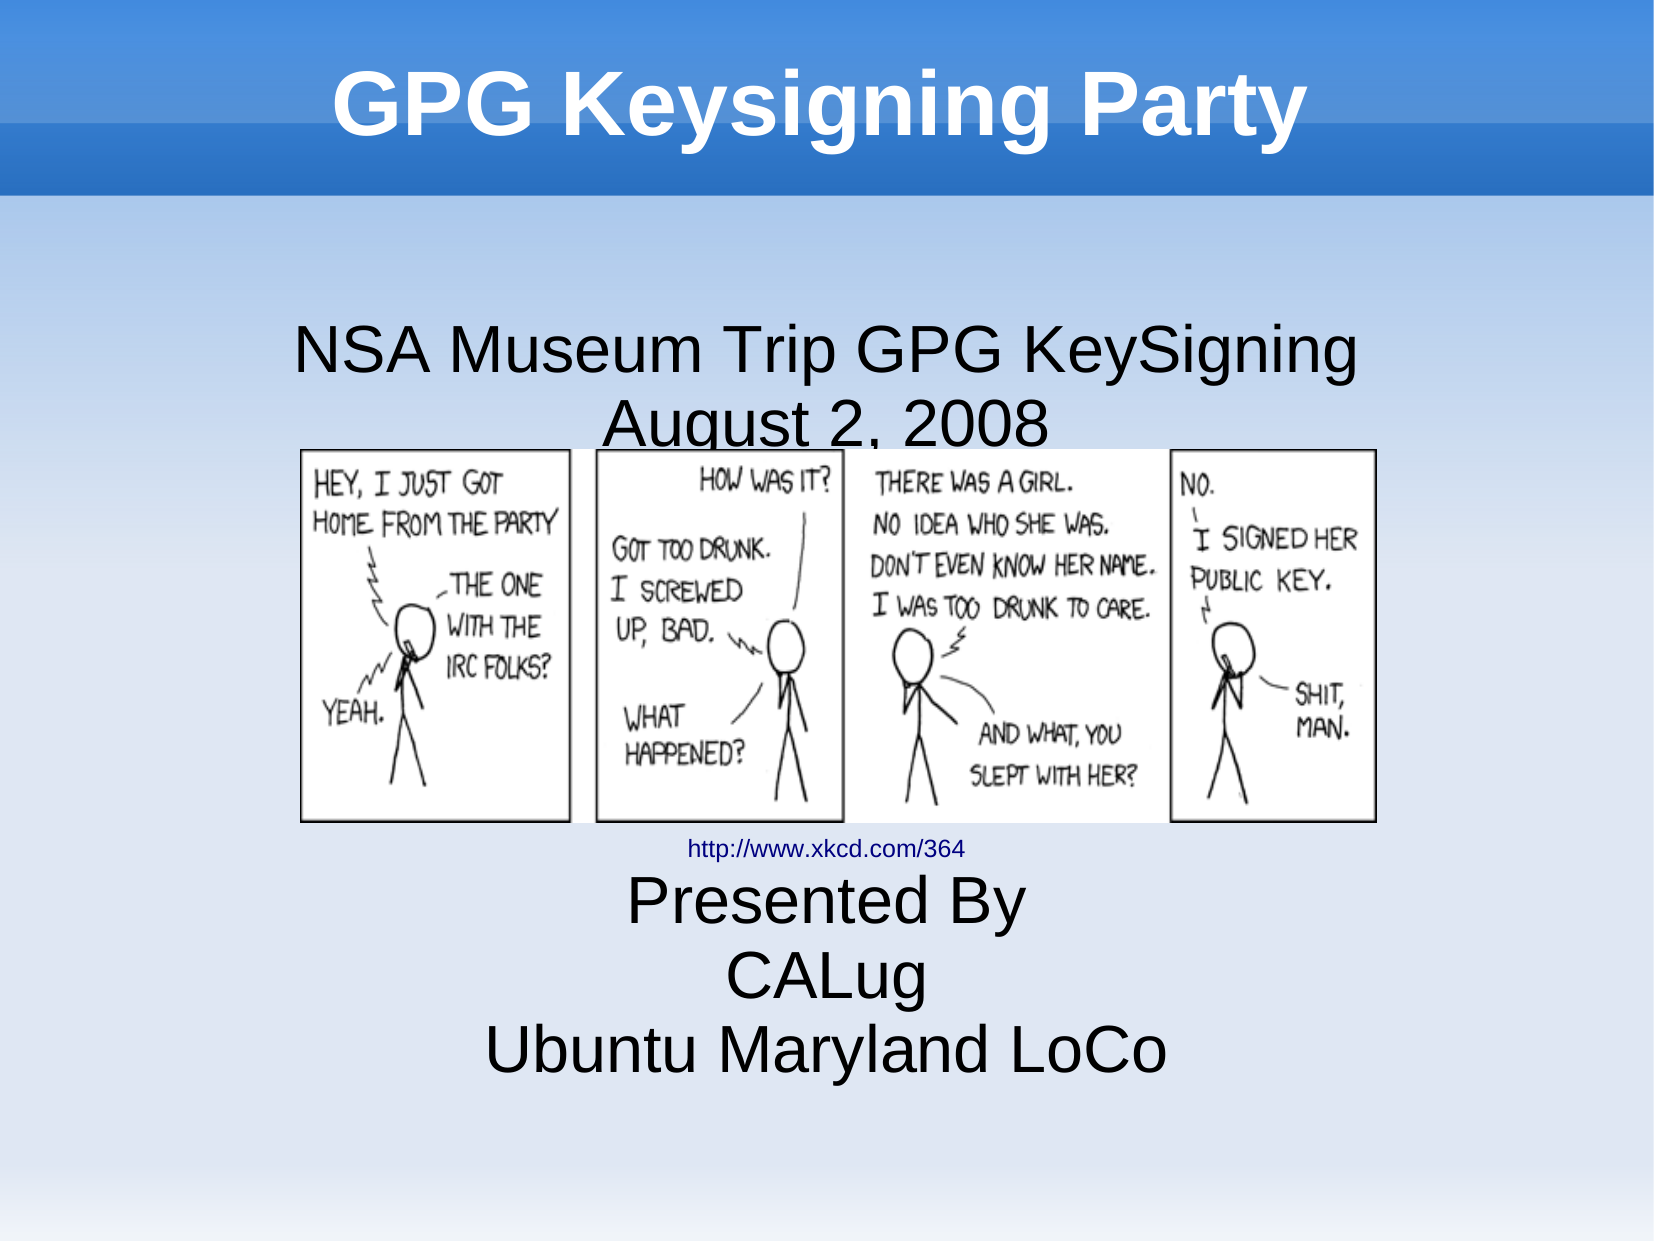

# GPG Keysigning Party
NSA Museum Trip GPG KeySigning
August 2, 2008
http://www.xkcd.com/364
Presented By
CALug
Ubuntu Maryland LoCo